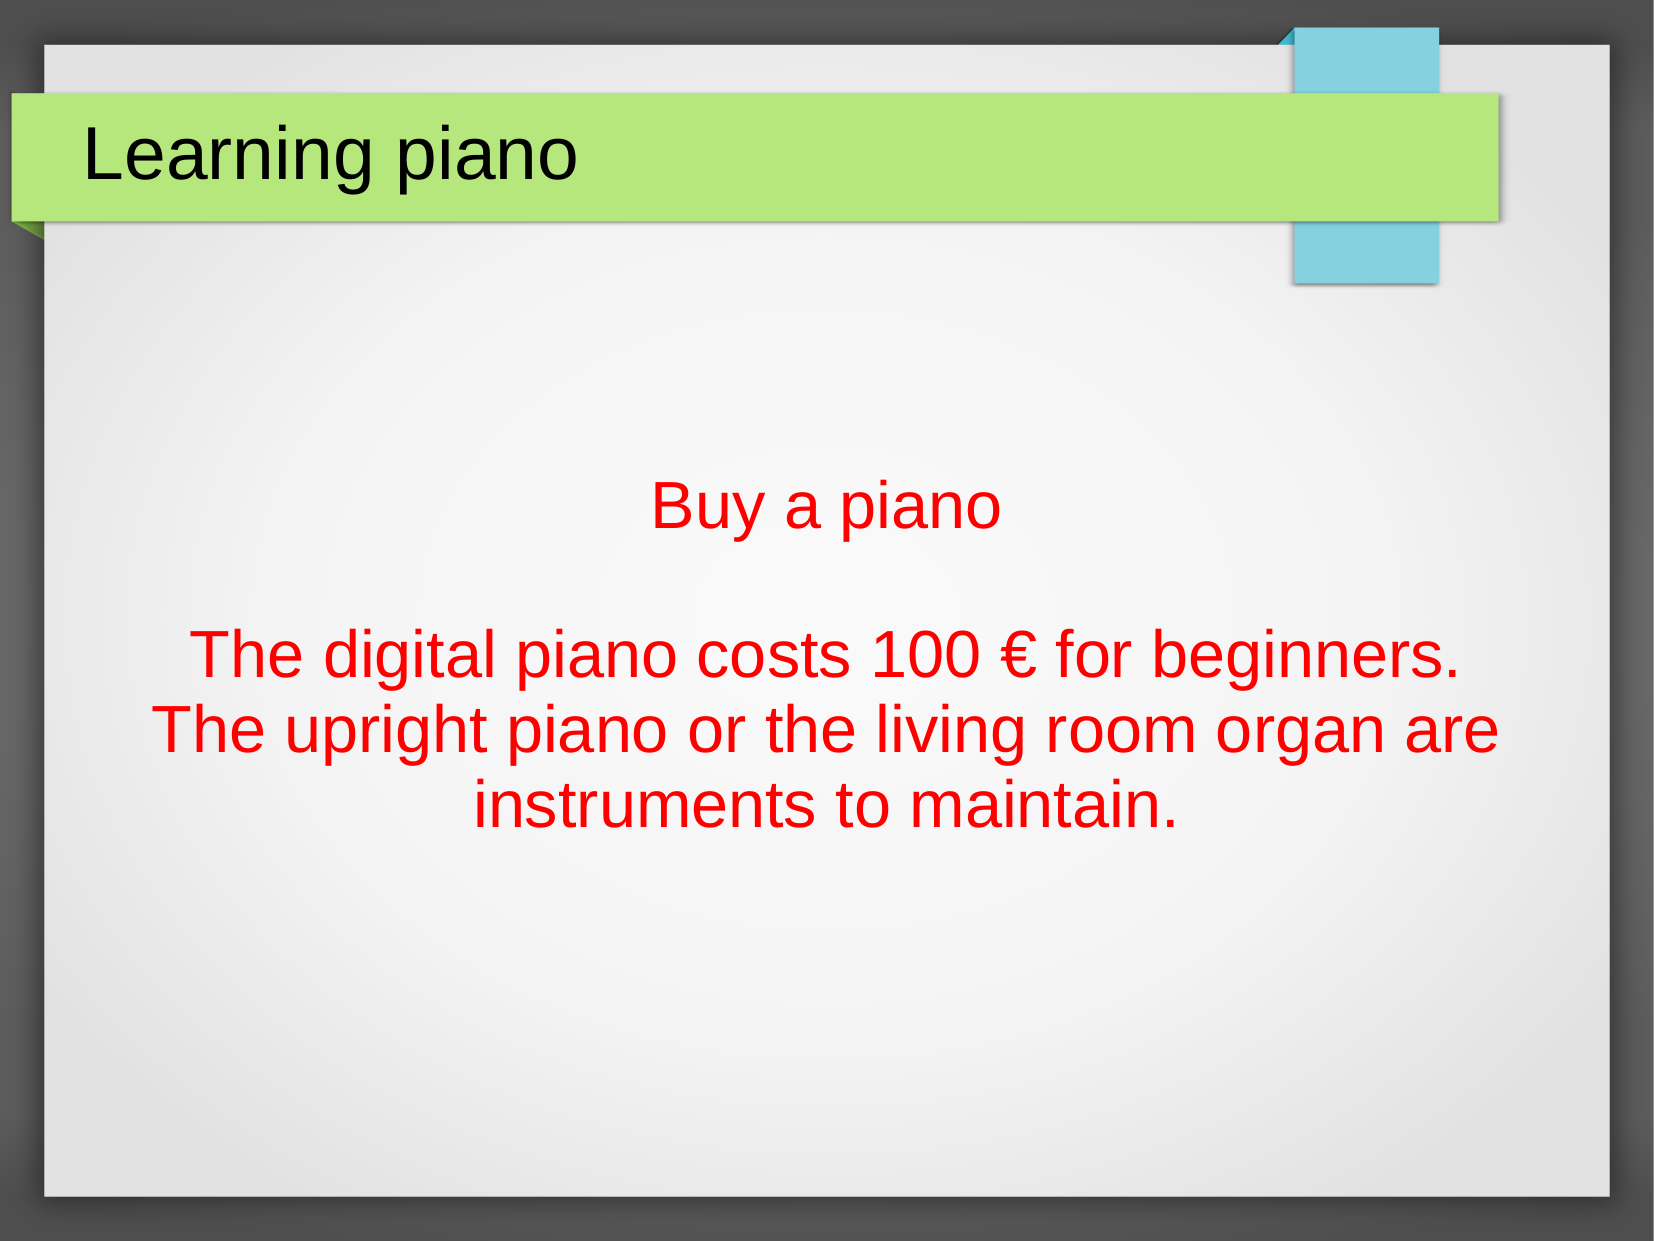

# Learning piano
Buy a piano
The digital piano costs 100 € for beginners.
The upright piano or the living room organ are instruments to maintain.